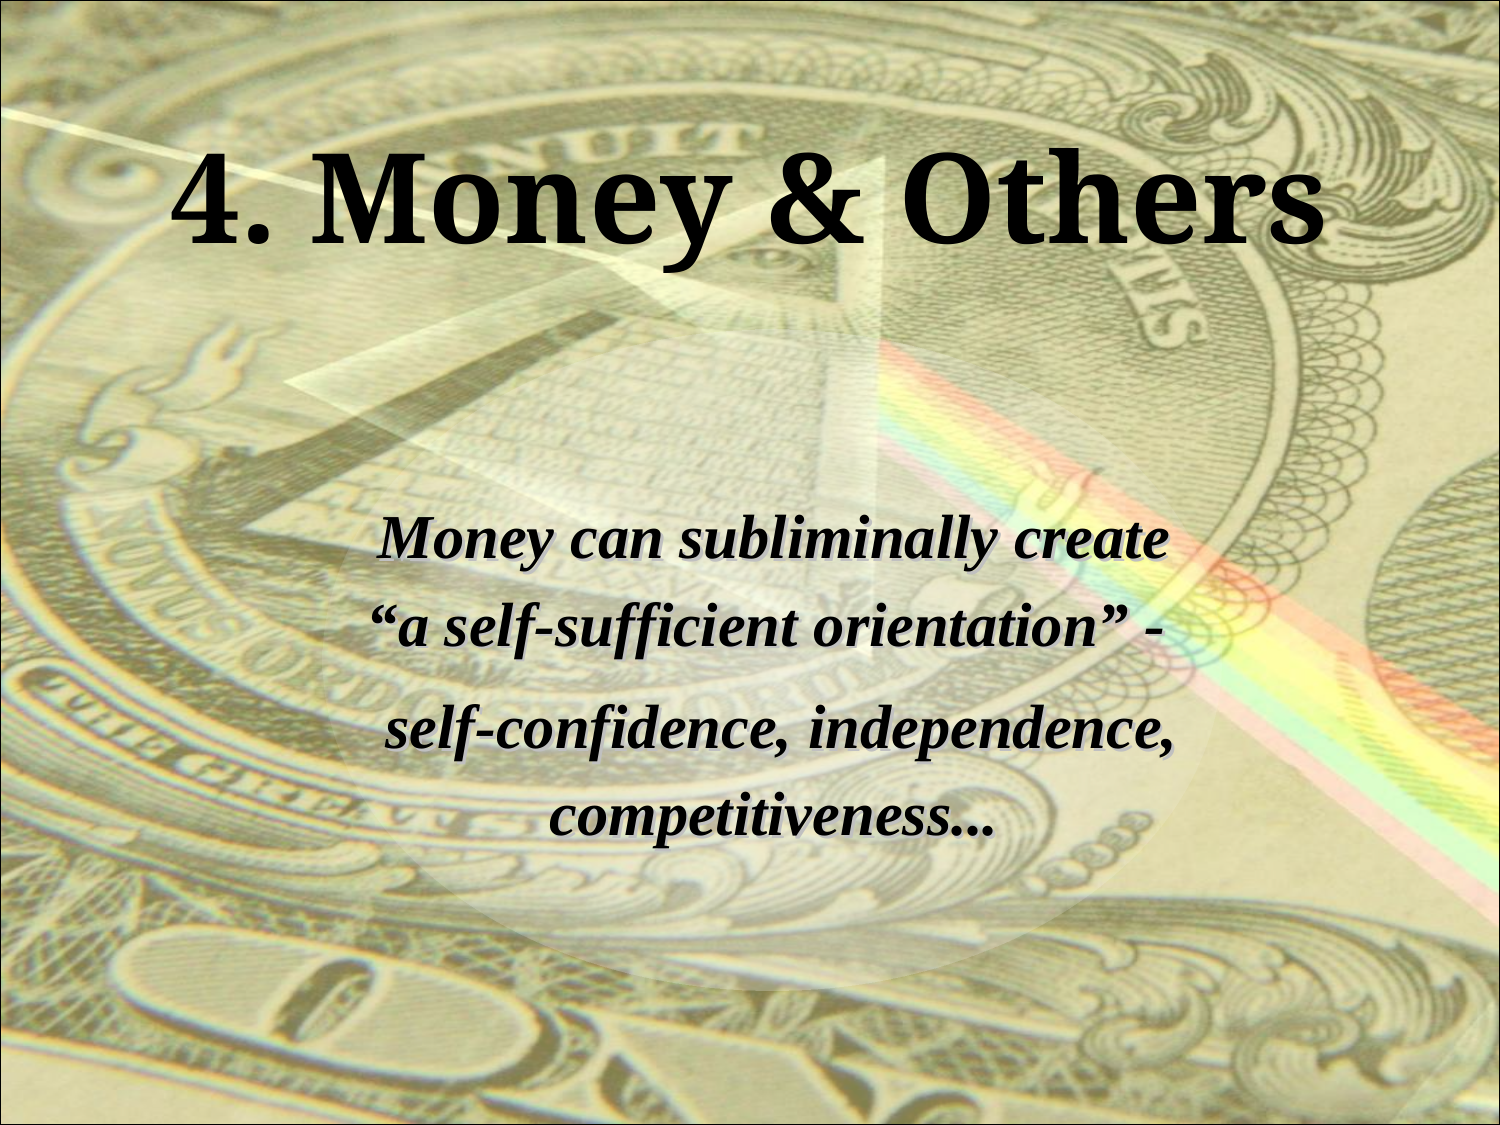

4. Money & Others
Money can subliminally create “a self-sufficient orientation” -
 self-confidence, independence, competitiveness...